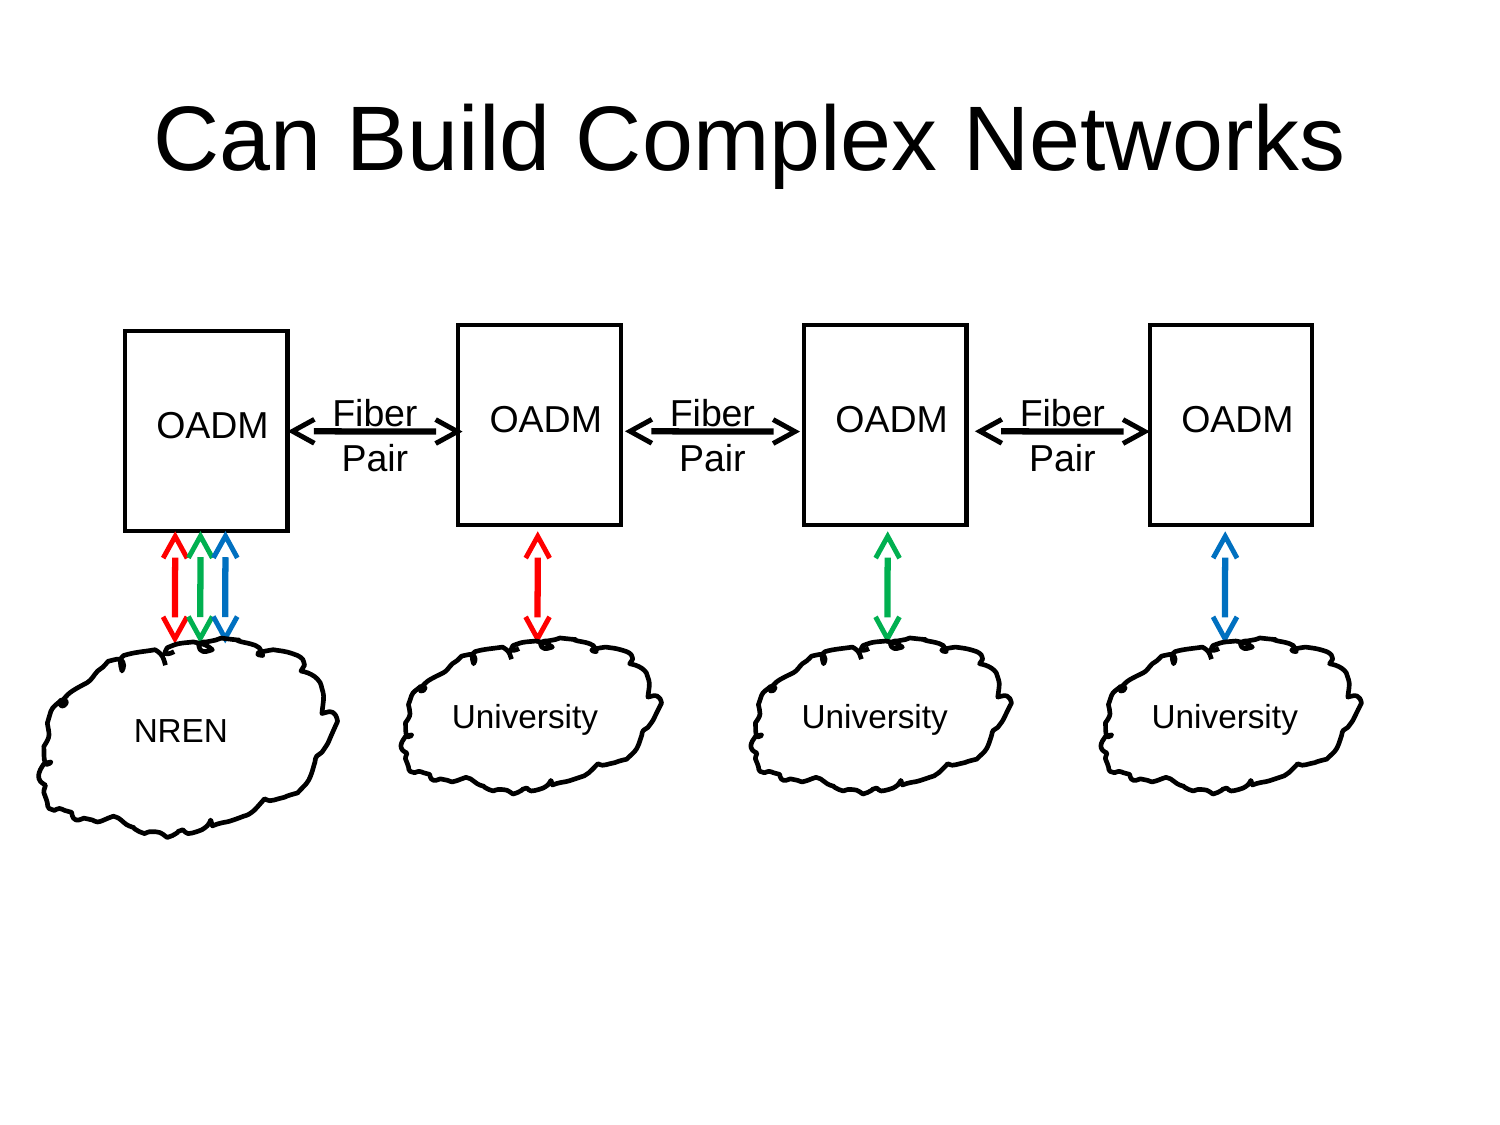

# Can Build Complex Networks
OADM
OADM
OADM
OADM
Fiber
Pair
Fiber
Pair
Fiber
Pair
NREN
University
University
University